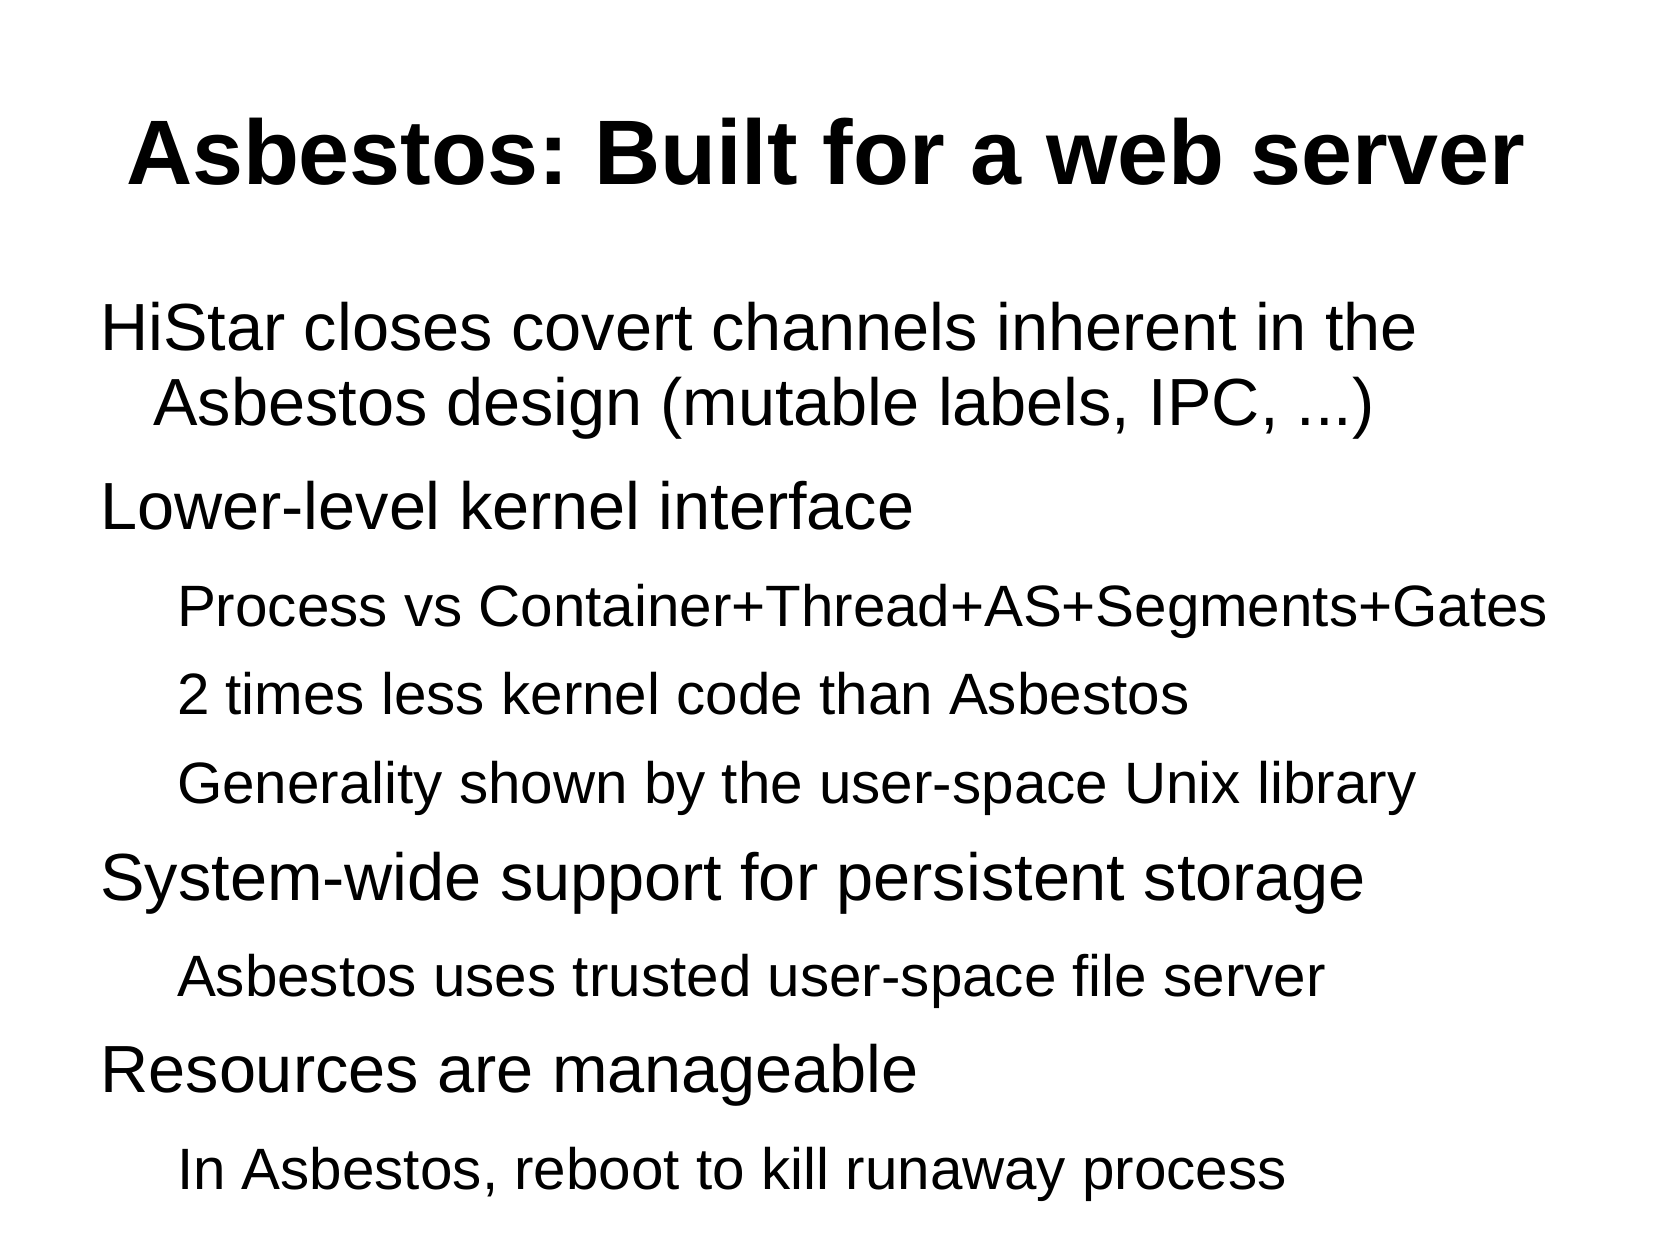

# Asbestos: Built for a web server
HiStar closes covert channels inherent in the Asbestos design (mutable labels, IPC, ...)
Lower-level kernel interface
Process vs Container+Thread+AS+Segments+Gates
2 times less kernel code than Asbestos
Generality shown by the user-space Unix library
System-wide support for persistent storage
Asbestos uses trusted user-space file server
Resources are manageable
In Asbestos, reboot to kill runaway process